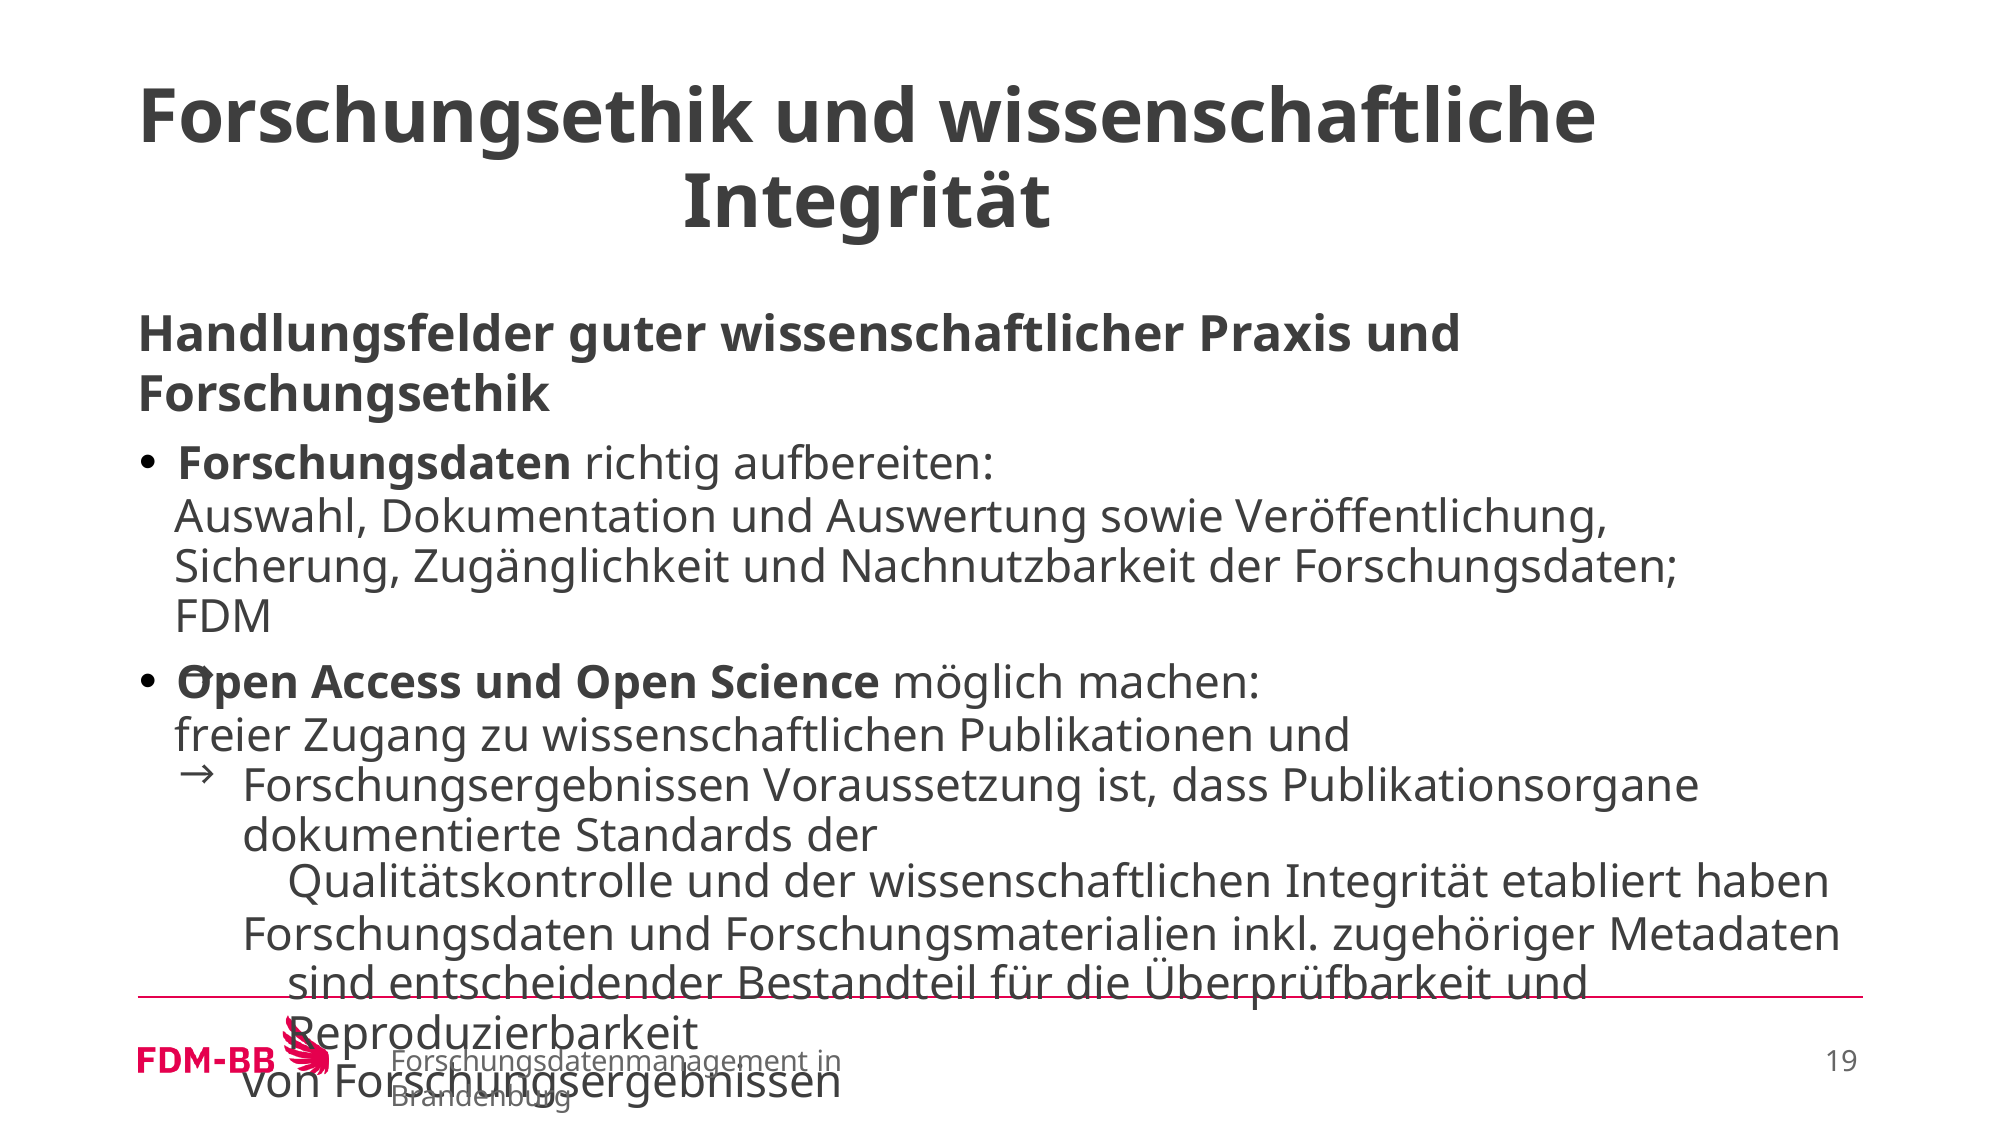

# Forschungsethik und wissenschaftliche
Integrität
Handlungsfelder guter wissenschaftlicher Praxis und Forschungsethik
Forschungsdaten richtig aufbereiten:
Auswahl, Dokumentation und Auswertung sowie Veröffentlichung, Sicherung, Zugänglichkeit und Nachnutzbarkeit der Forschungsdaten; FDM
Open Access und Open Science möglich machen:
freier Zugang zu wissenschaftlichen Publikationen und Forschungsergebnissen Voraussetzung ist, dass Publikationsorgane dokumentierte Standards der
Qualitätskontrolle und der wissenschaftlichen Integrität etabliert haben
Forschungsdaten und Forschungsmaterialien inkl. zugehöriger Metadaten sind entscheidender Bestandteil für die Überprüfbarkeit und Reproduzierbarkeit
von Forschungsergebnissen
Missbrauch von Forschung vermeiden: Sensibilisierung Dual-Use-Problematik
Forschungsdatenmanagement in Brandenburg
19